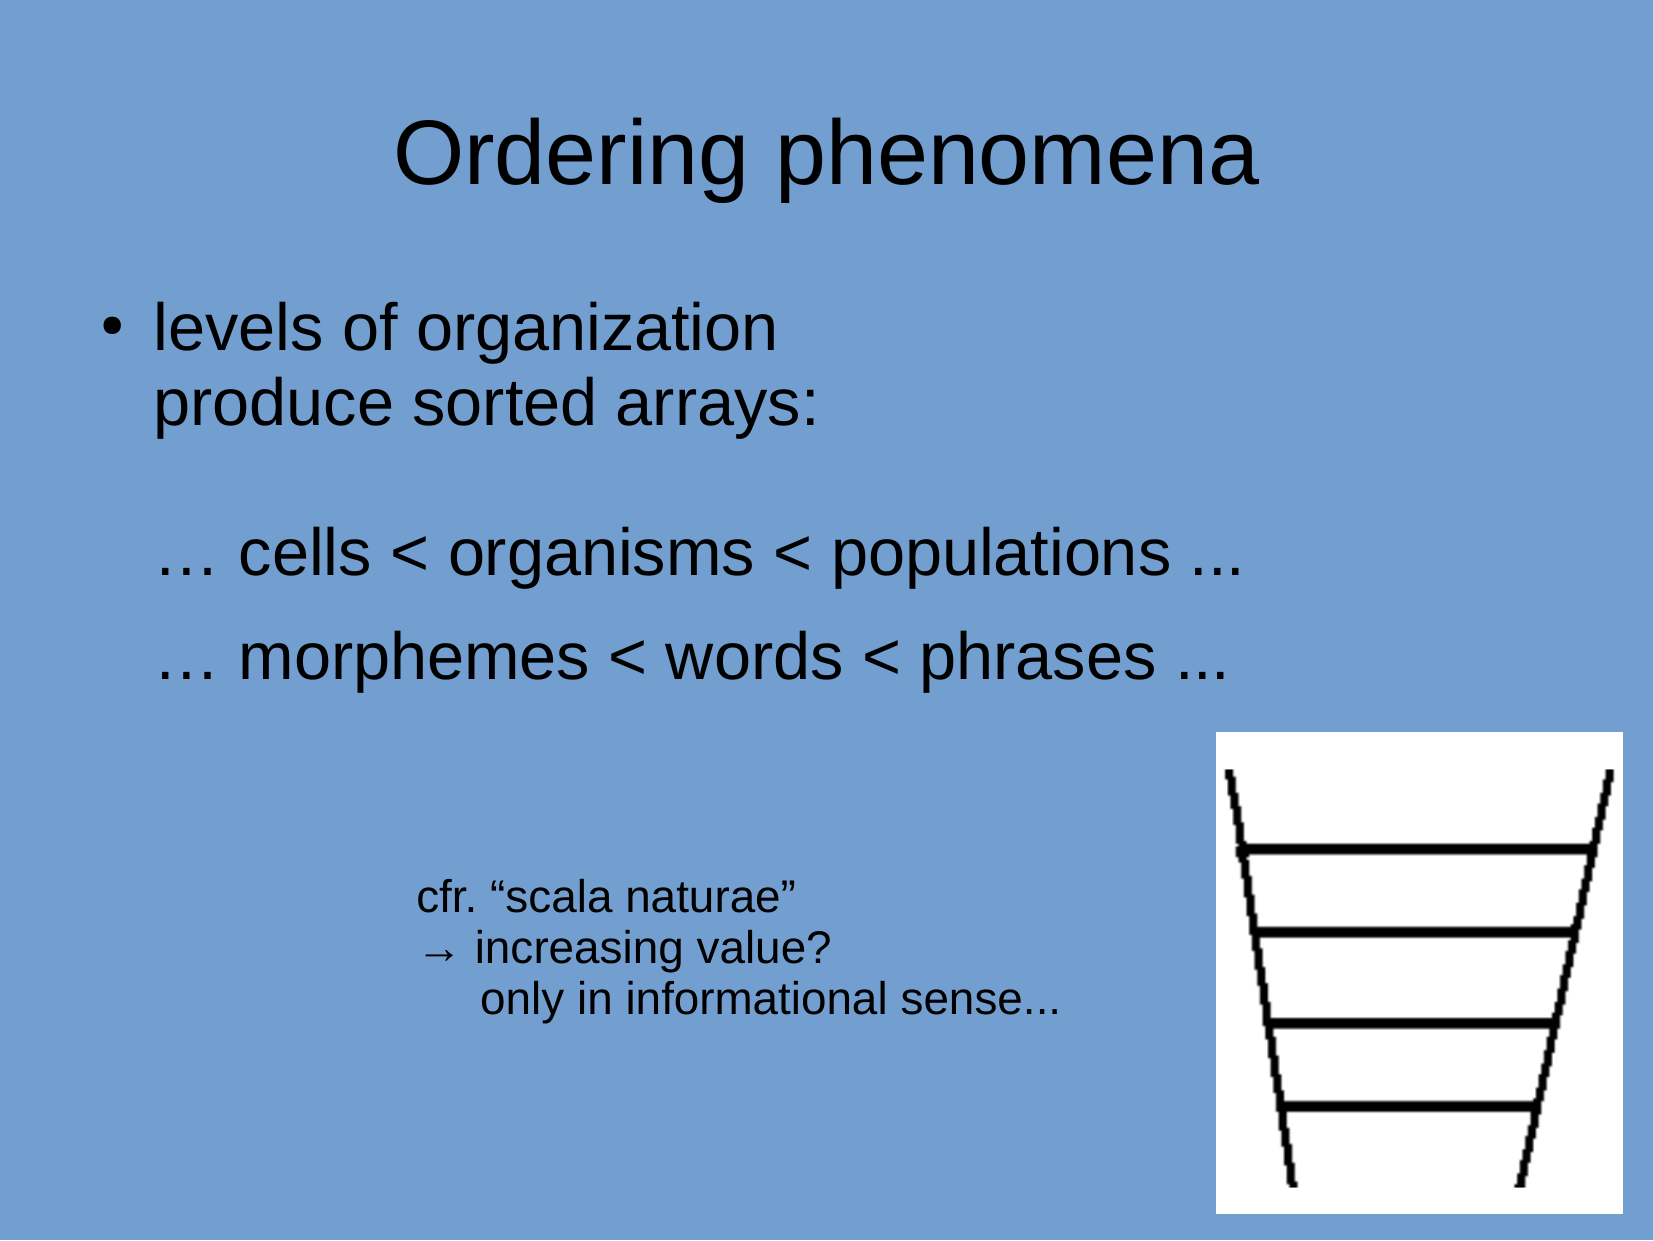

# Ordering phenomena
levels of organization
produce sorted arrays:
… cells < organisms < populations ...
… morphemes < words < phrases ...
cfr. “scala naturae”
→ increasing value?
 only in informational sense...